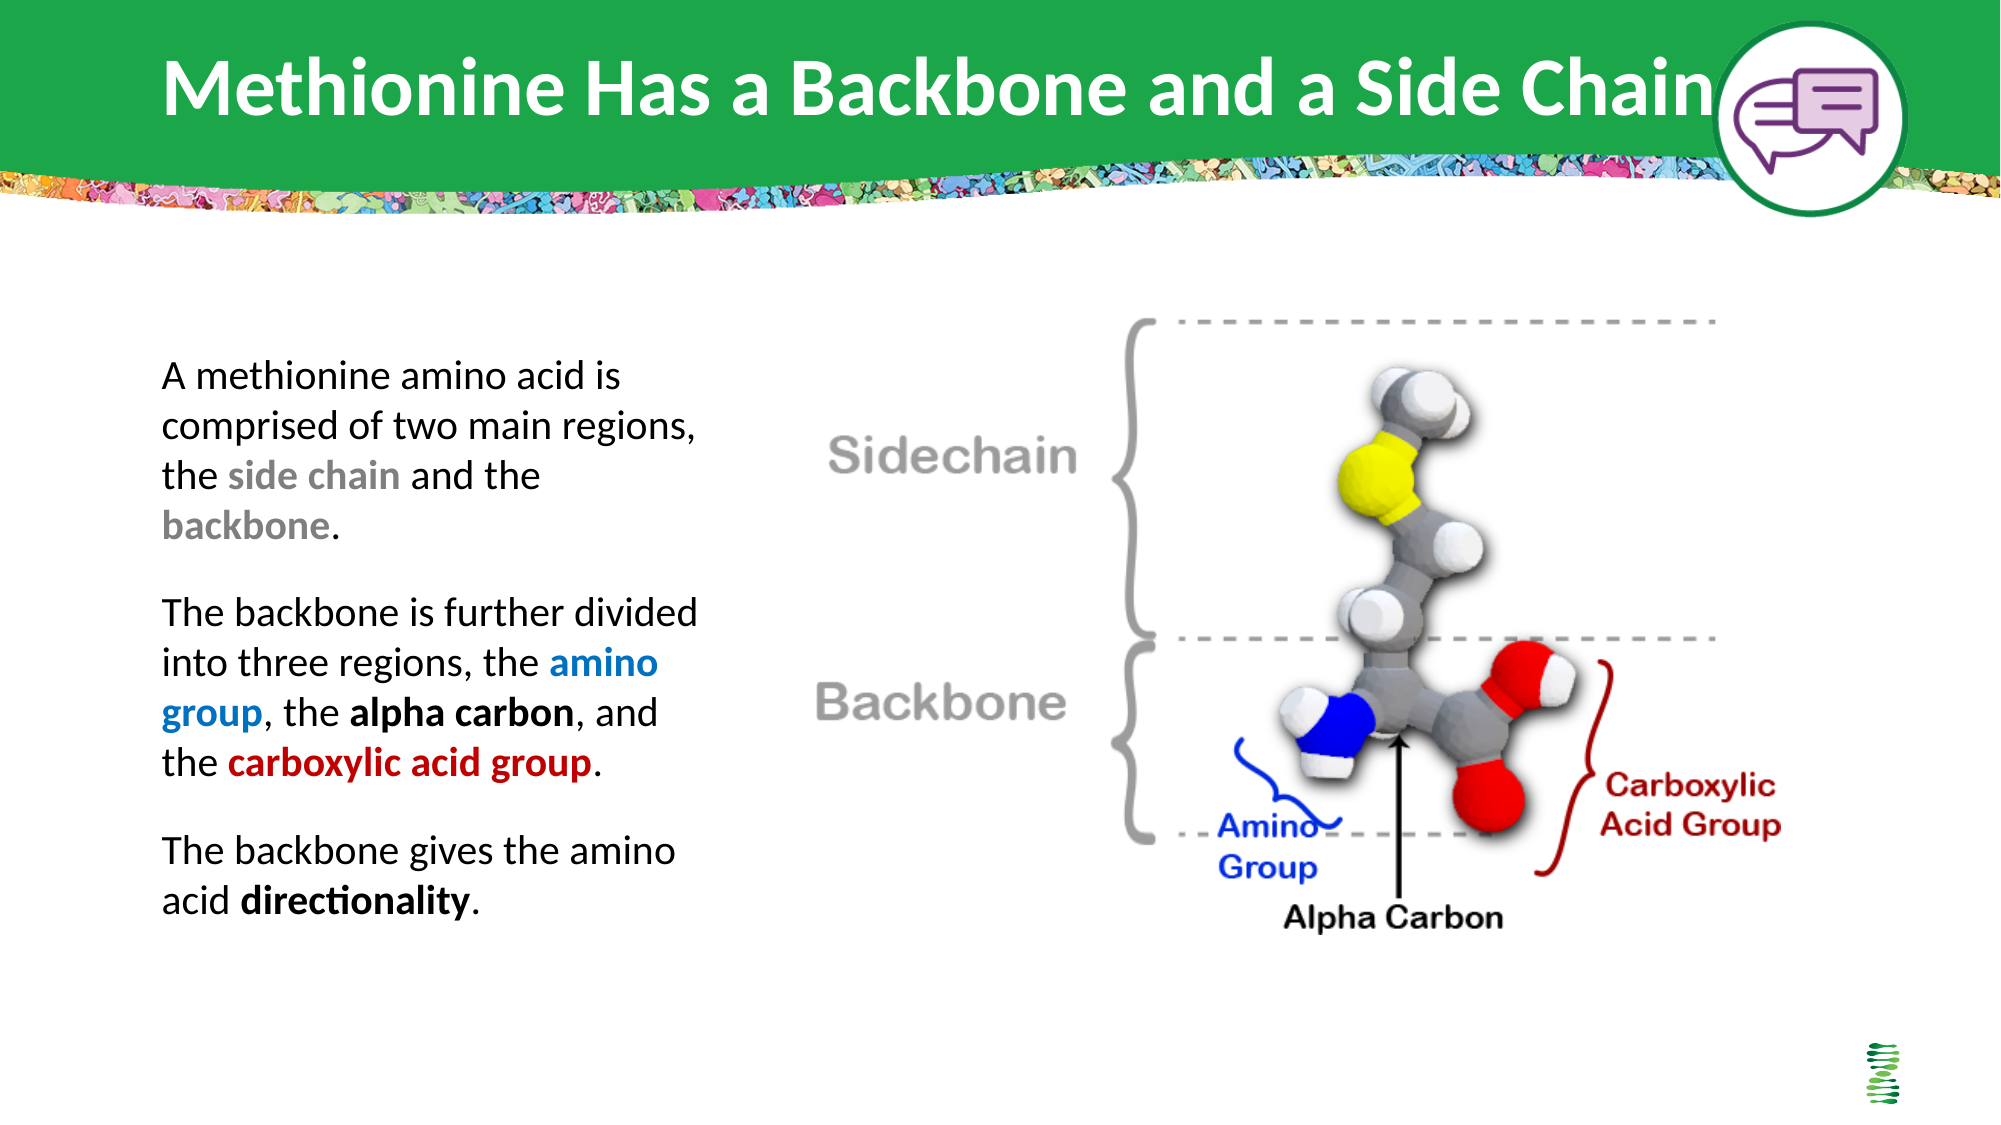

Methionine Has a Backbone and a Side Chain
A methionine amino acid is comprised of two main regions, the side chain and the backbone.
The backbone is further divided into three regions, the amino group, the alpha carbon, and the carboxylic acid group.
The backbone gives the amino acid directionality.